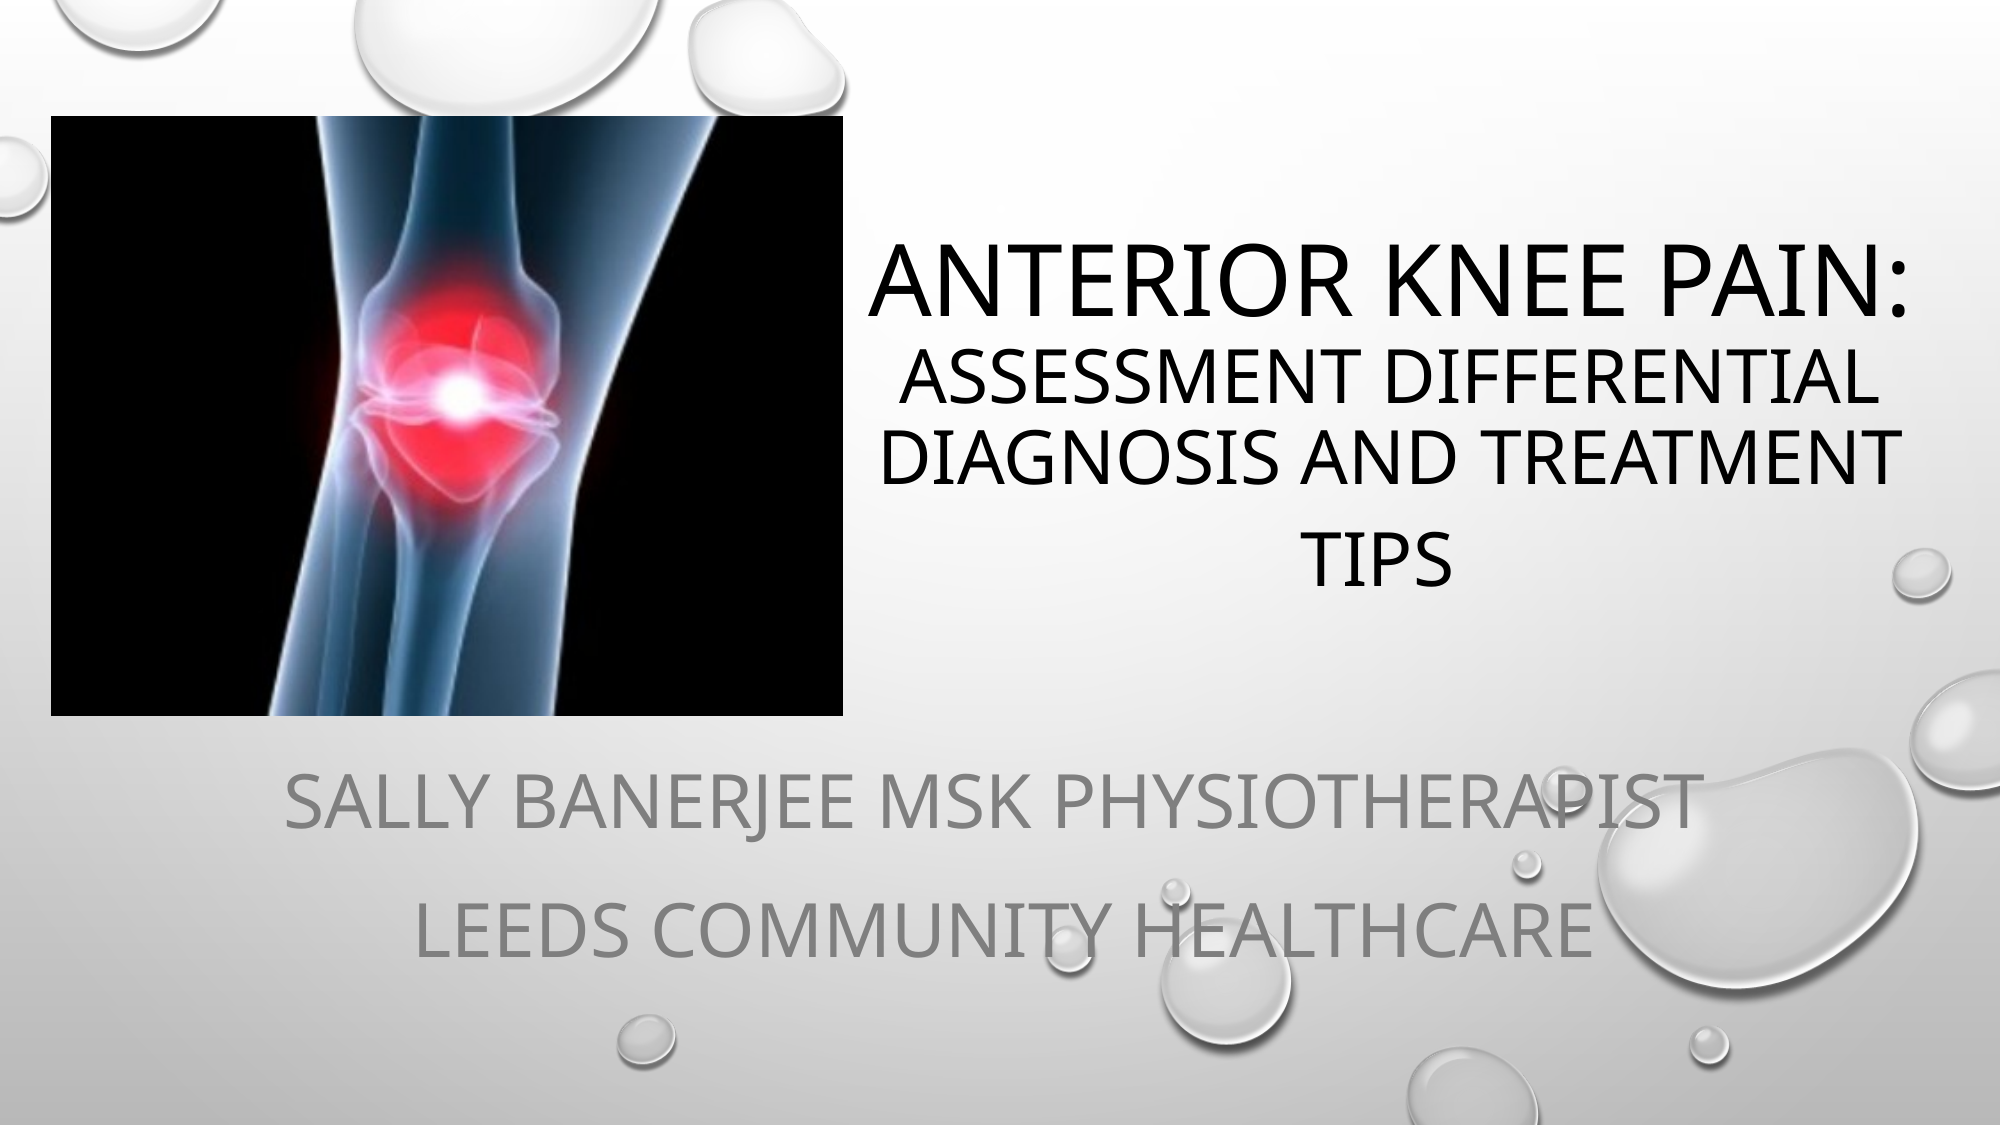

# Anterior knee pain: Assessment differential diagnosis and treatment tips
Sally Banerjee MSK Physiotherapist
Leeds Community Healthcare